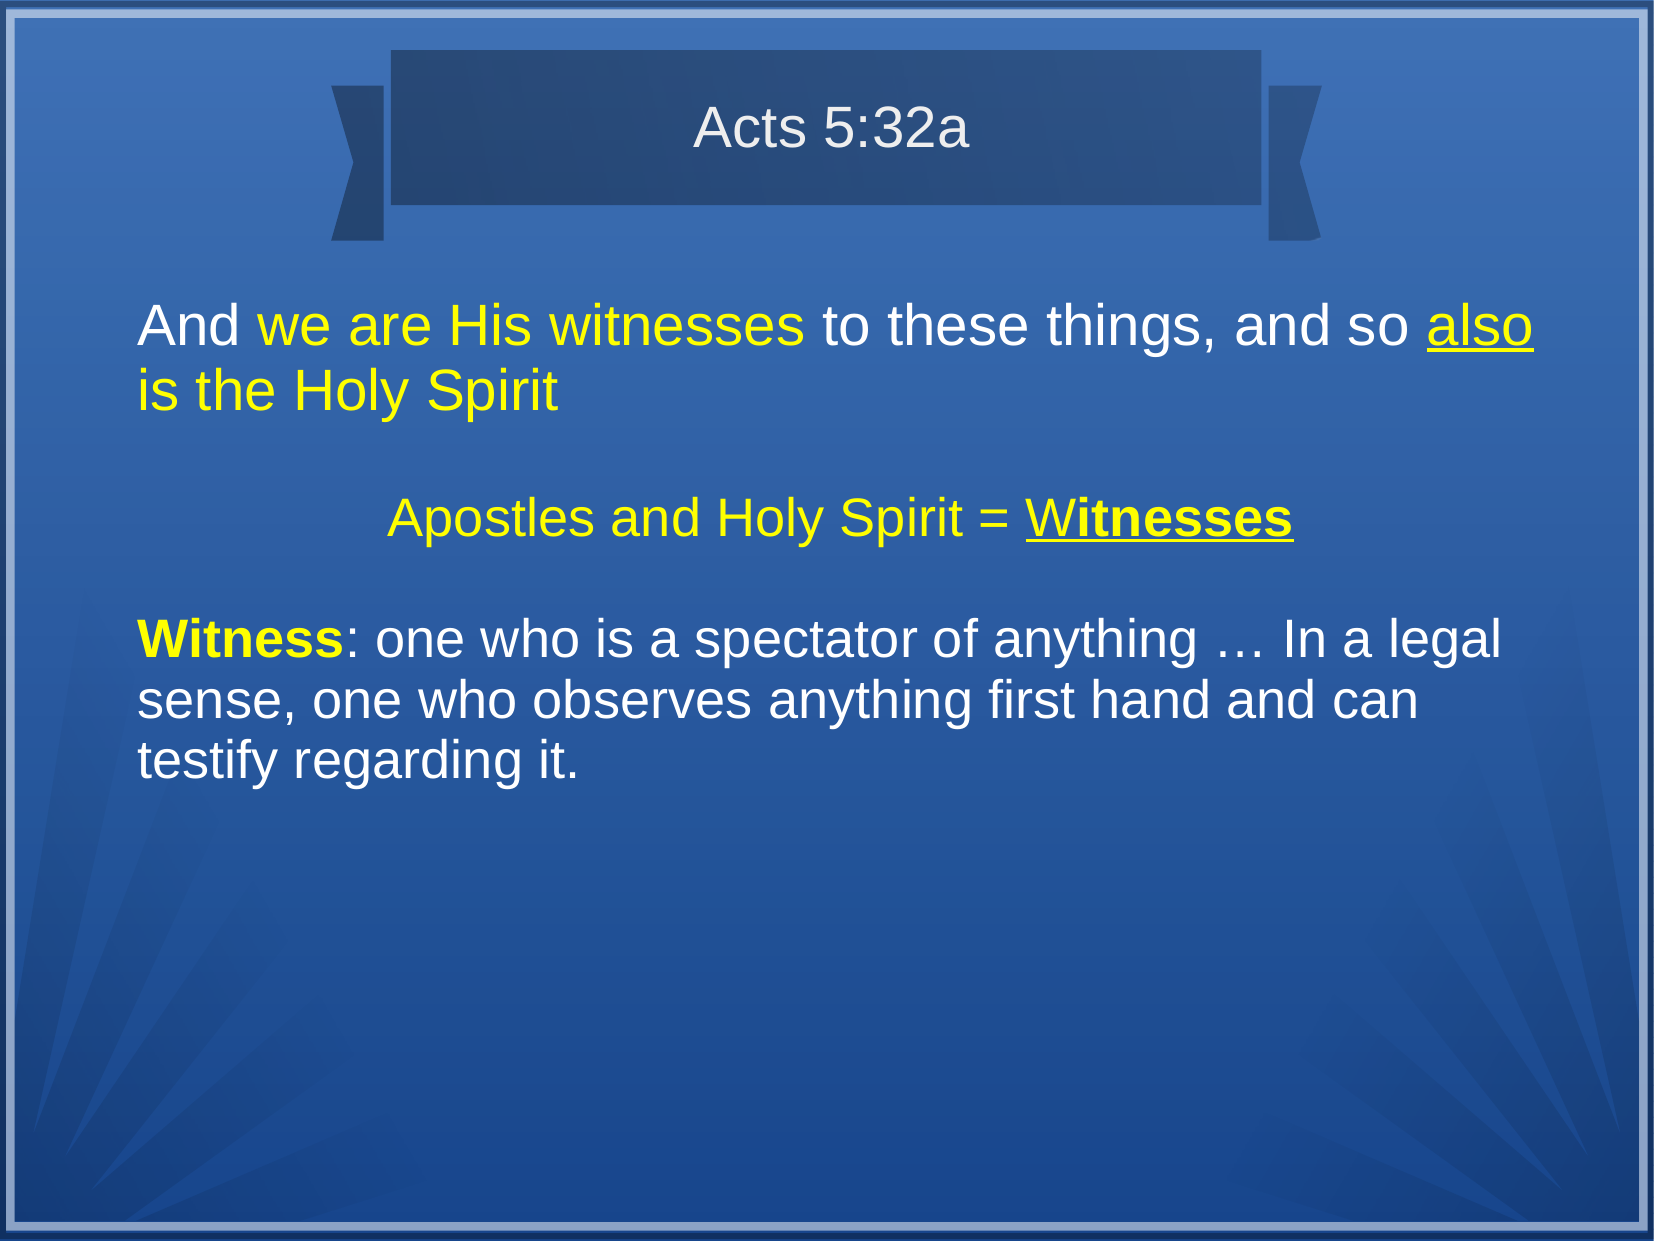

Acts 5:32a
And we are His witnesses to these things, and so also is the Holy Spirit
Apostles and Holy Spirit = Witnesses
Witness: one who is a spectator of anything … In a legal sense, one who observes anything first hand and can testify regarding it.